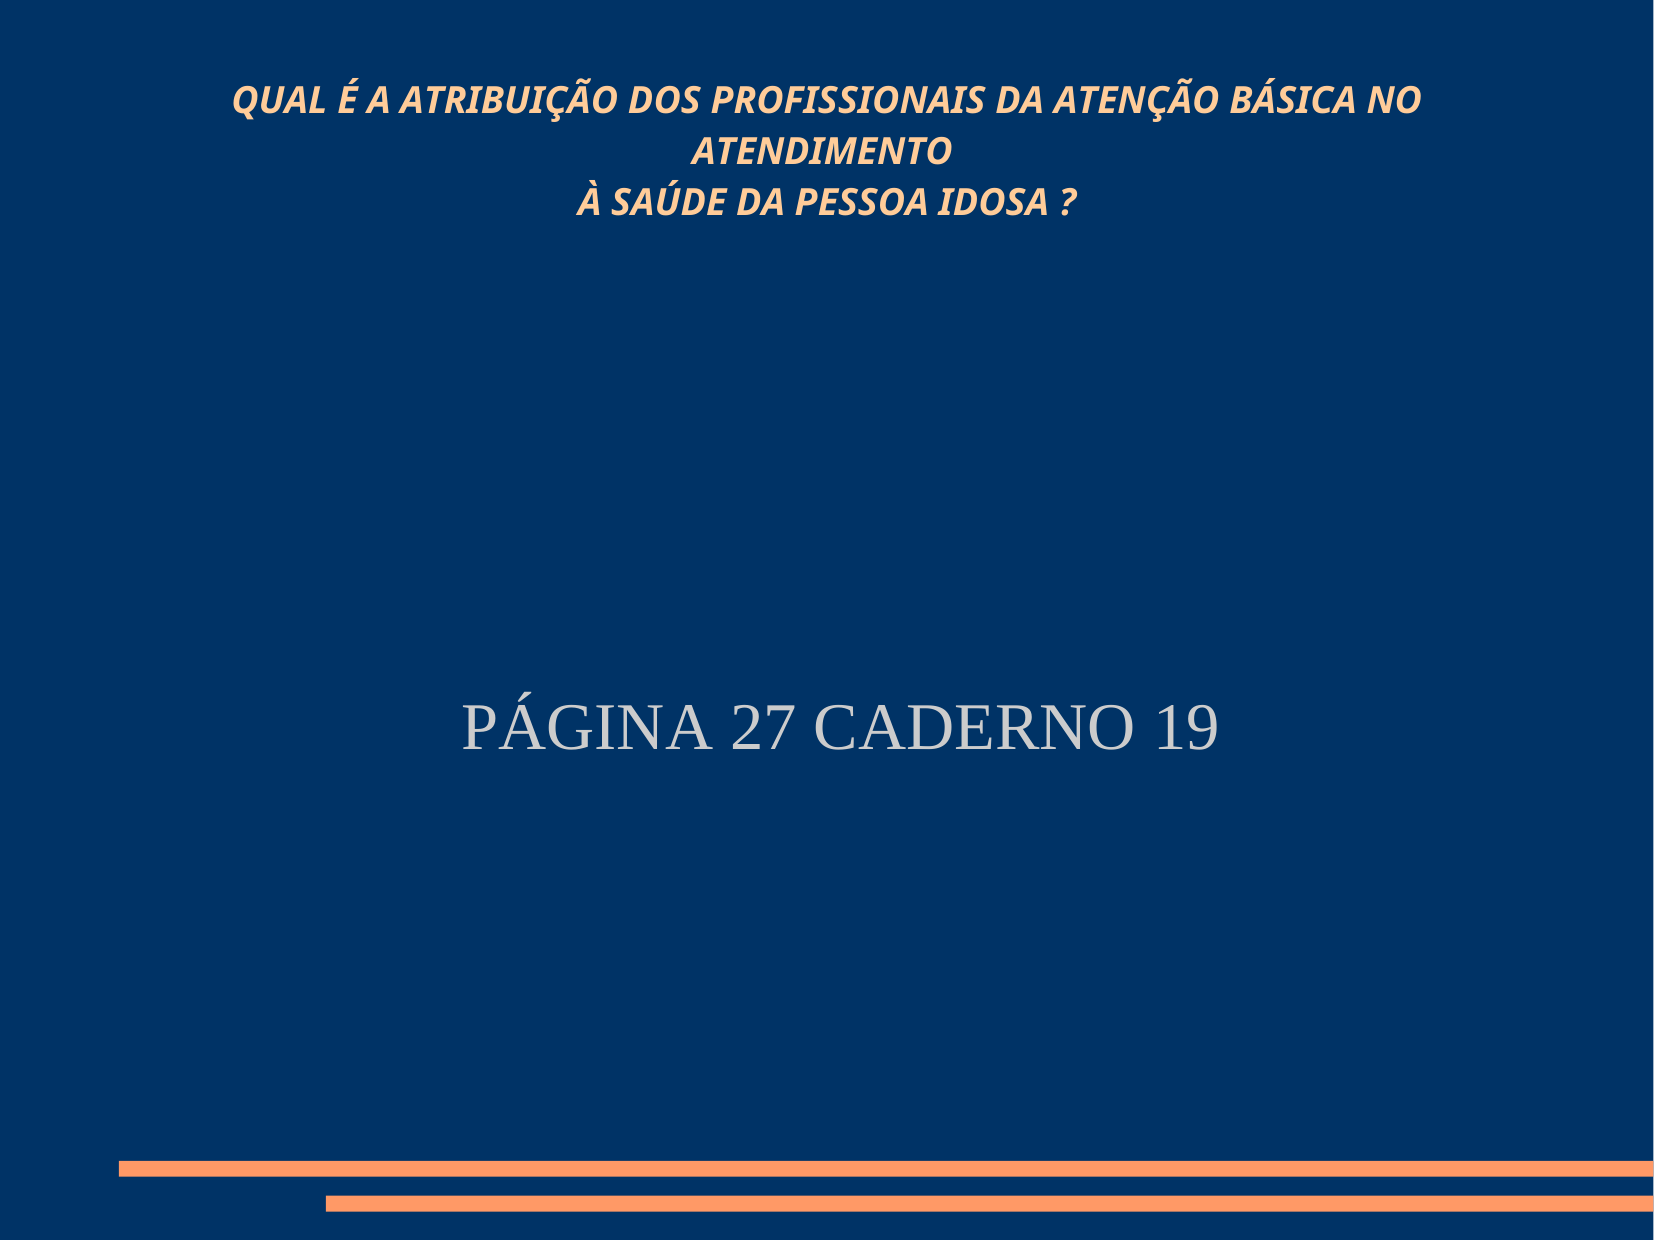

# QUAL É A ATRIBUIÇÃO DOS PROFISSIONAIS DA ATENÇÃO BÁSICA NO ATENDIMENTO À SAÚDE DA PESSOA IDOSA ?
PÁGINA 27 CADERNO 19